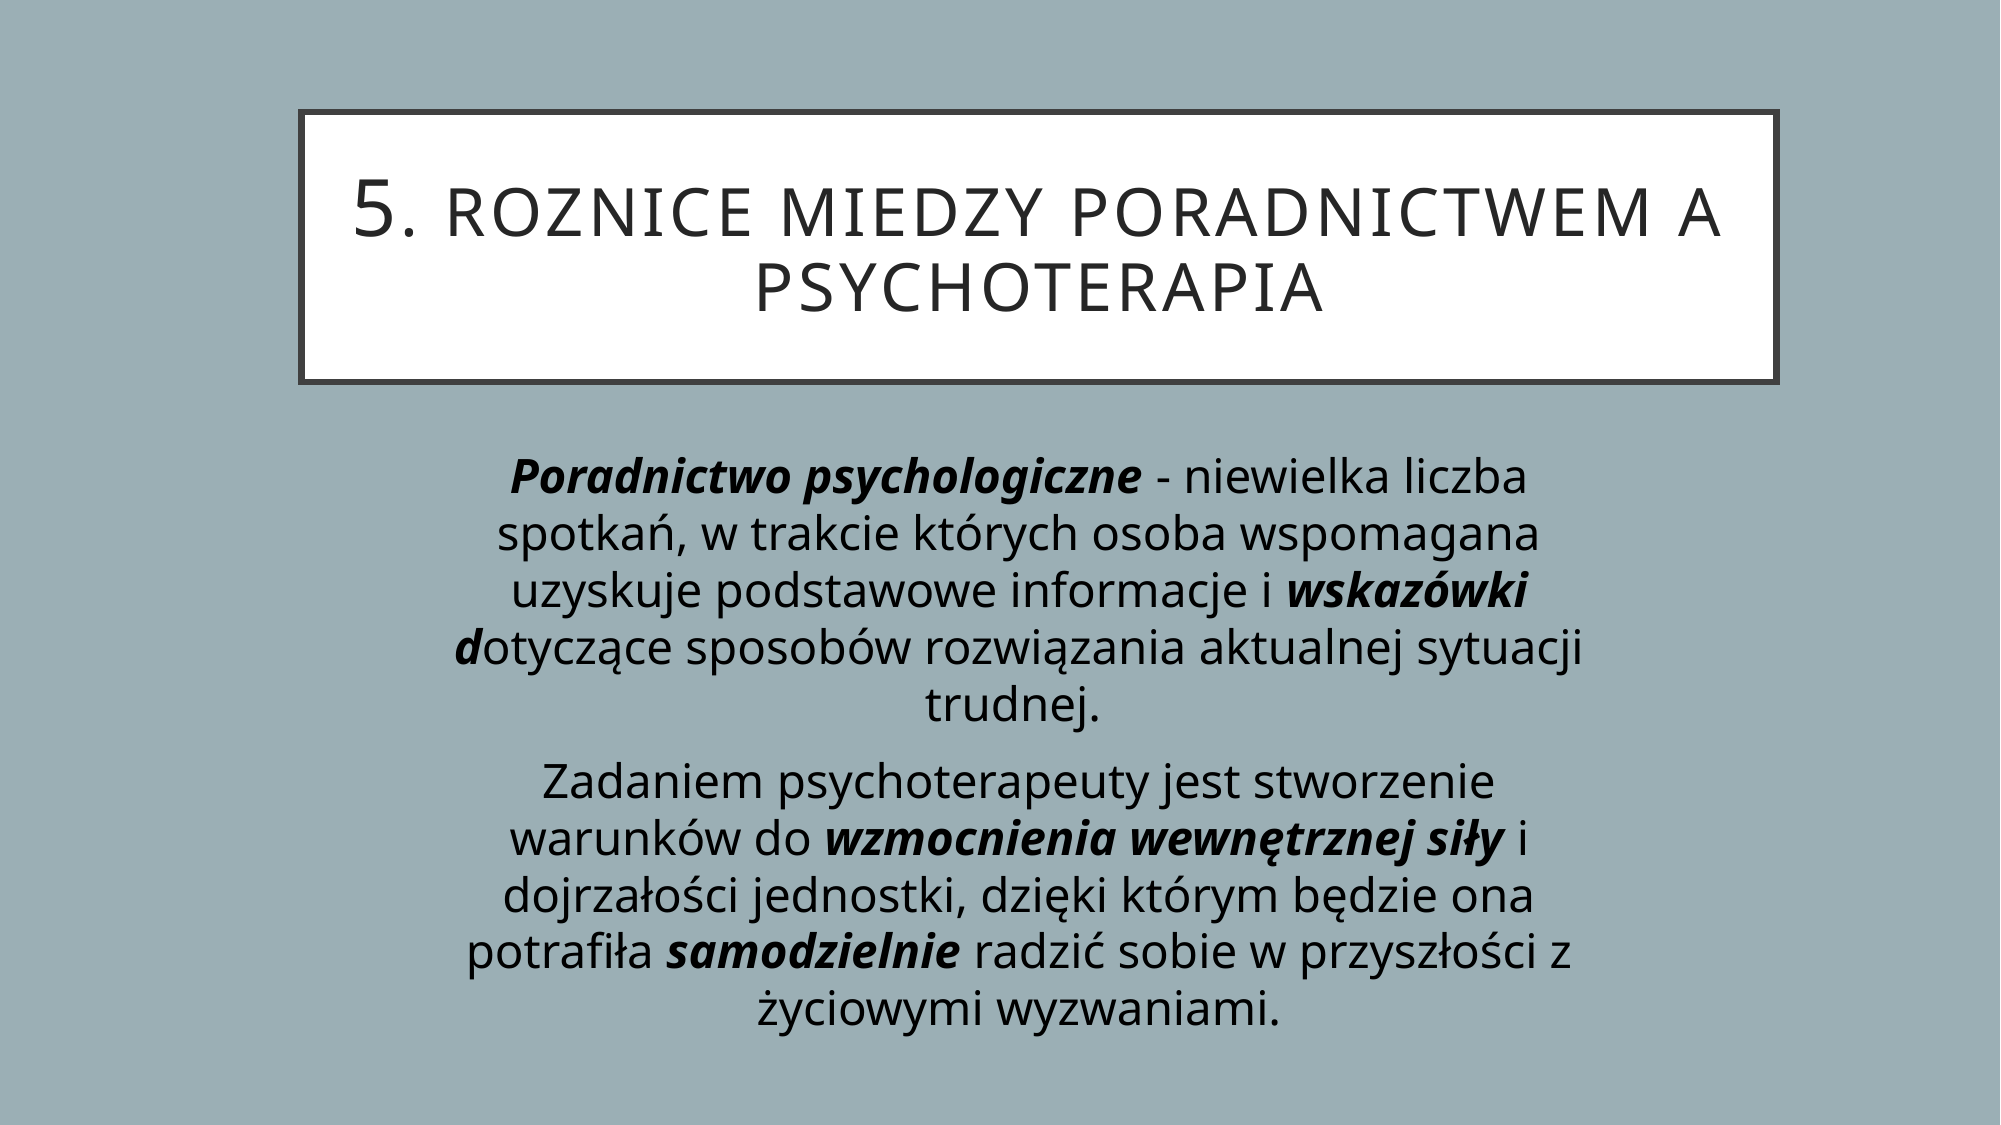

# 5. Roznice miedzy poradnictwem a psychoterapia
Poradnictwo psychologiczne - niewielka liczba spotkań, w trakcie których osoba wspomagana uzyskuje podstawowe informacje i wskazówki dotyczące sposobów rozwiązania aktualnej sytuacji trudnej.
Zadaniem psychoterapeuty jest stworzenie warunków do wzmocnienia wewnętrznej siły i dojrzałości jednostki, dzięki którym będzie ona potrafiła samodzielnie radzić sobie w przyszłości z życiowymi wyzwaniami.